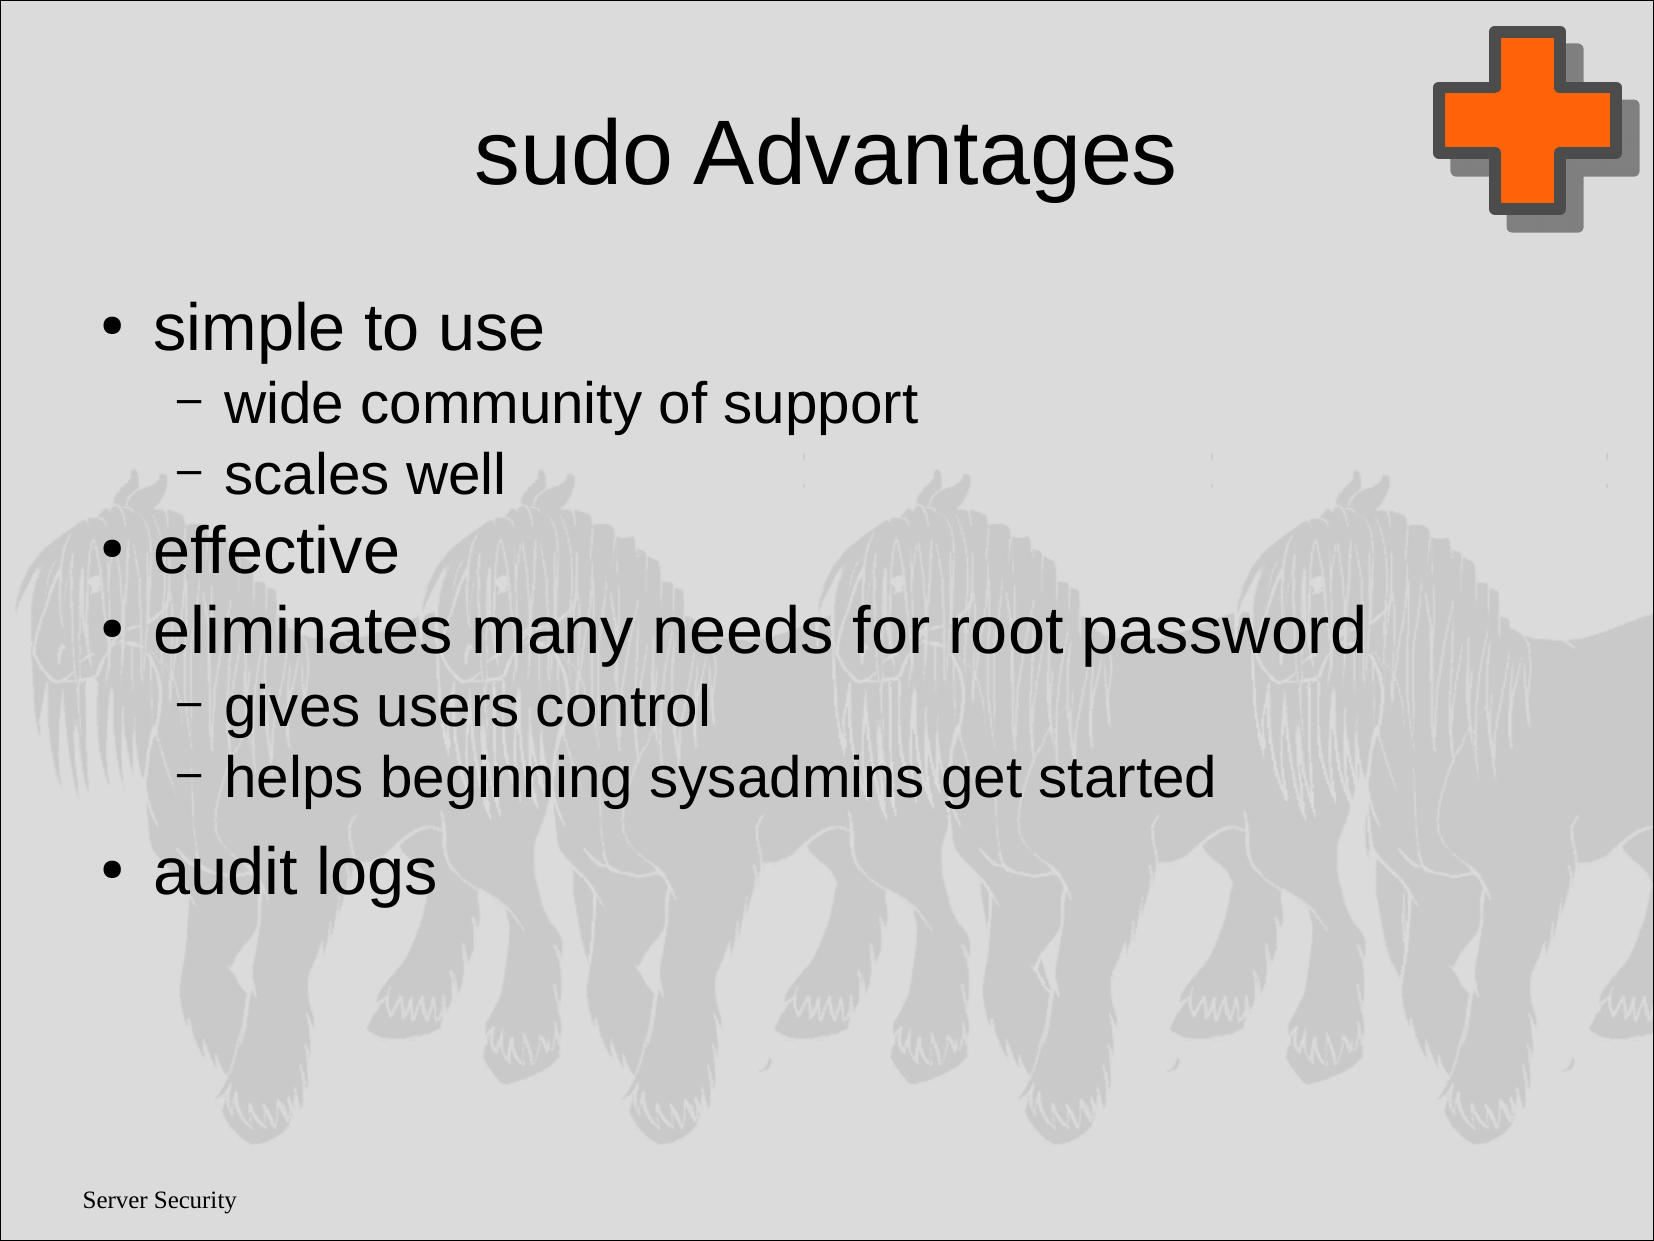

# sudo Advantages
simple to use
wide community of support
scales well
effective
eliminates many needs for root password
gives users control
helps beginning sysadmins get started
audit logs